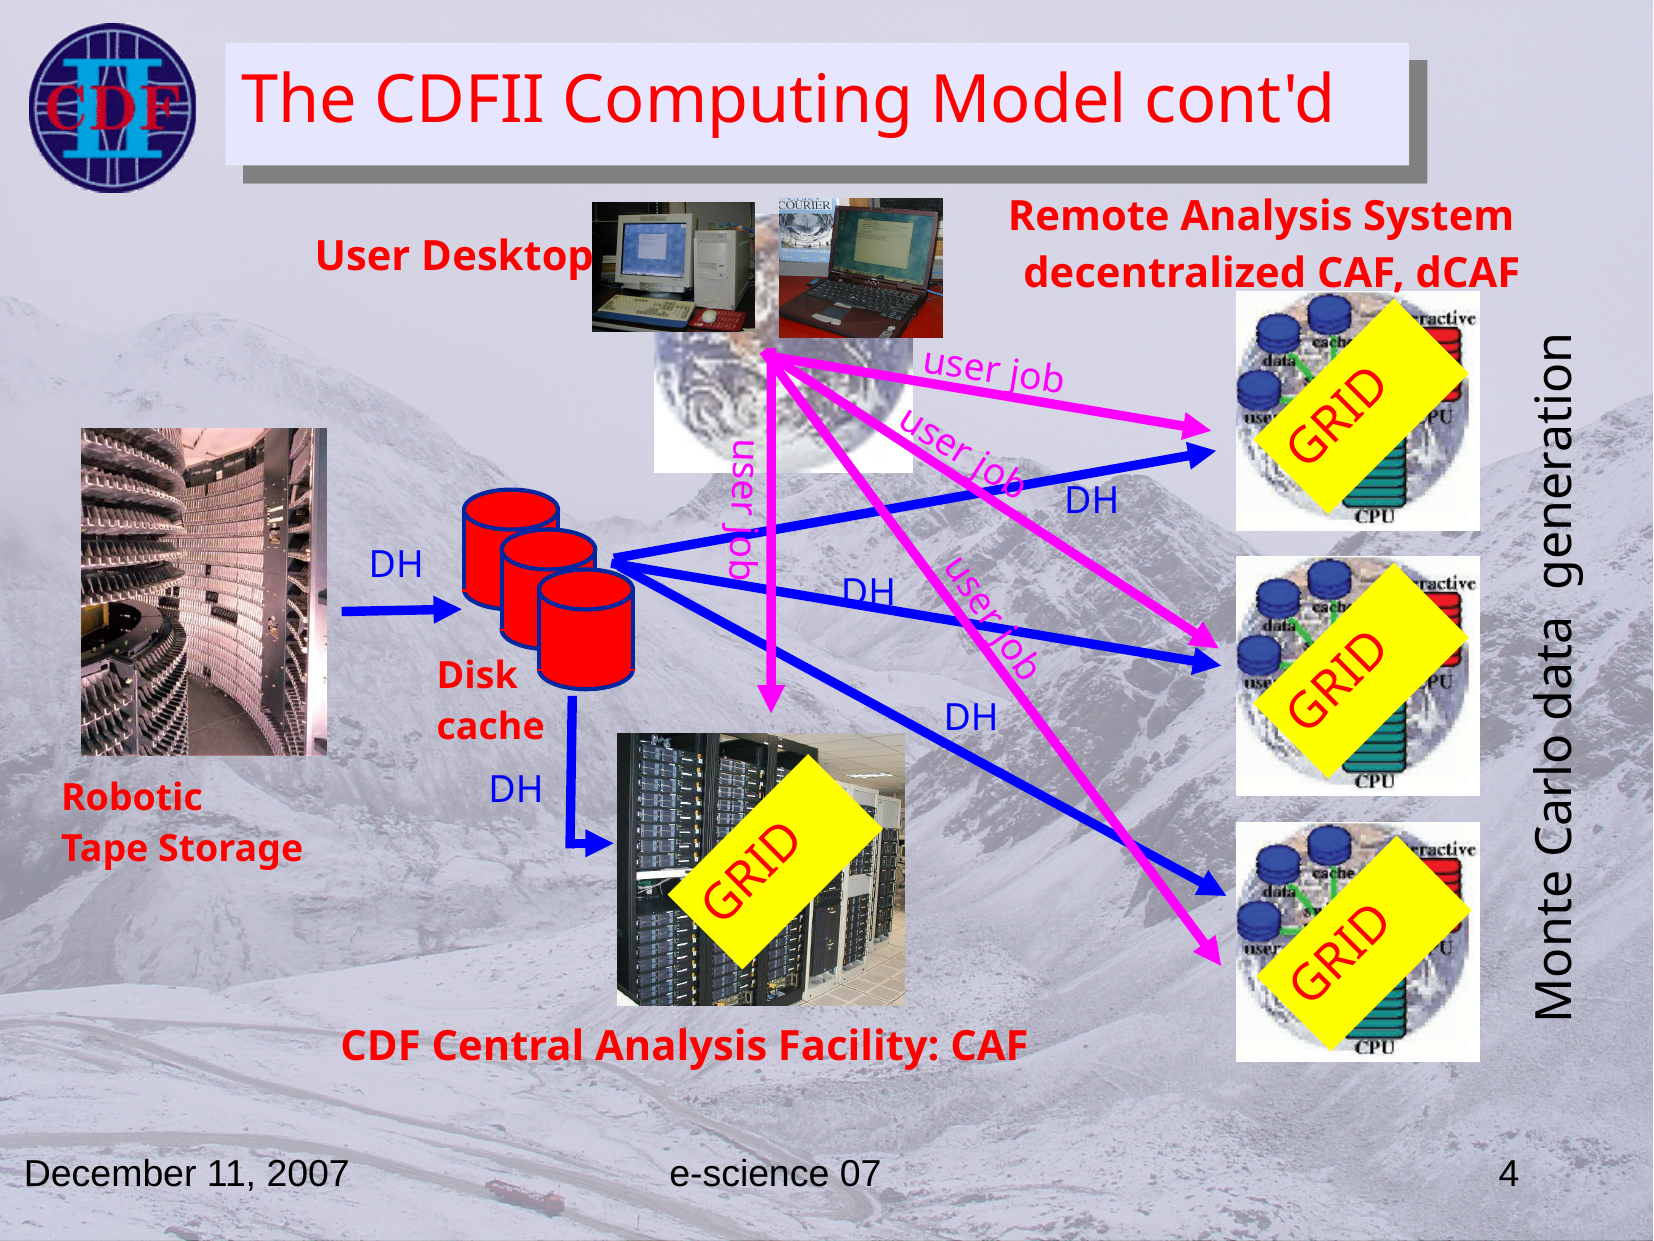

The CDFII Computing Model cont'd
Remote Analysis System
decentralized CAF, dCAF
User Desktop
user job
GRID
user job
DH
user job
DH
DH
user job
Monte Carlo data generation
GRID
Disk
cache
DH
DH
Robotic
Tape Storage
GRID
GRID
CDF Central Analysis Facility: CAF
December 11, 2007
4
e-science 07
December 11, 2007